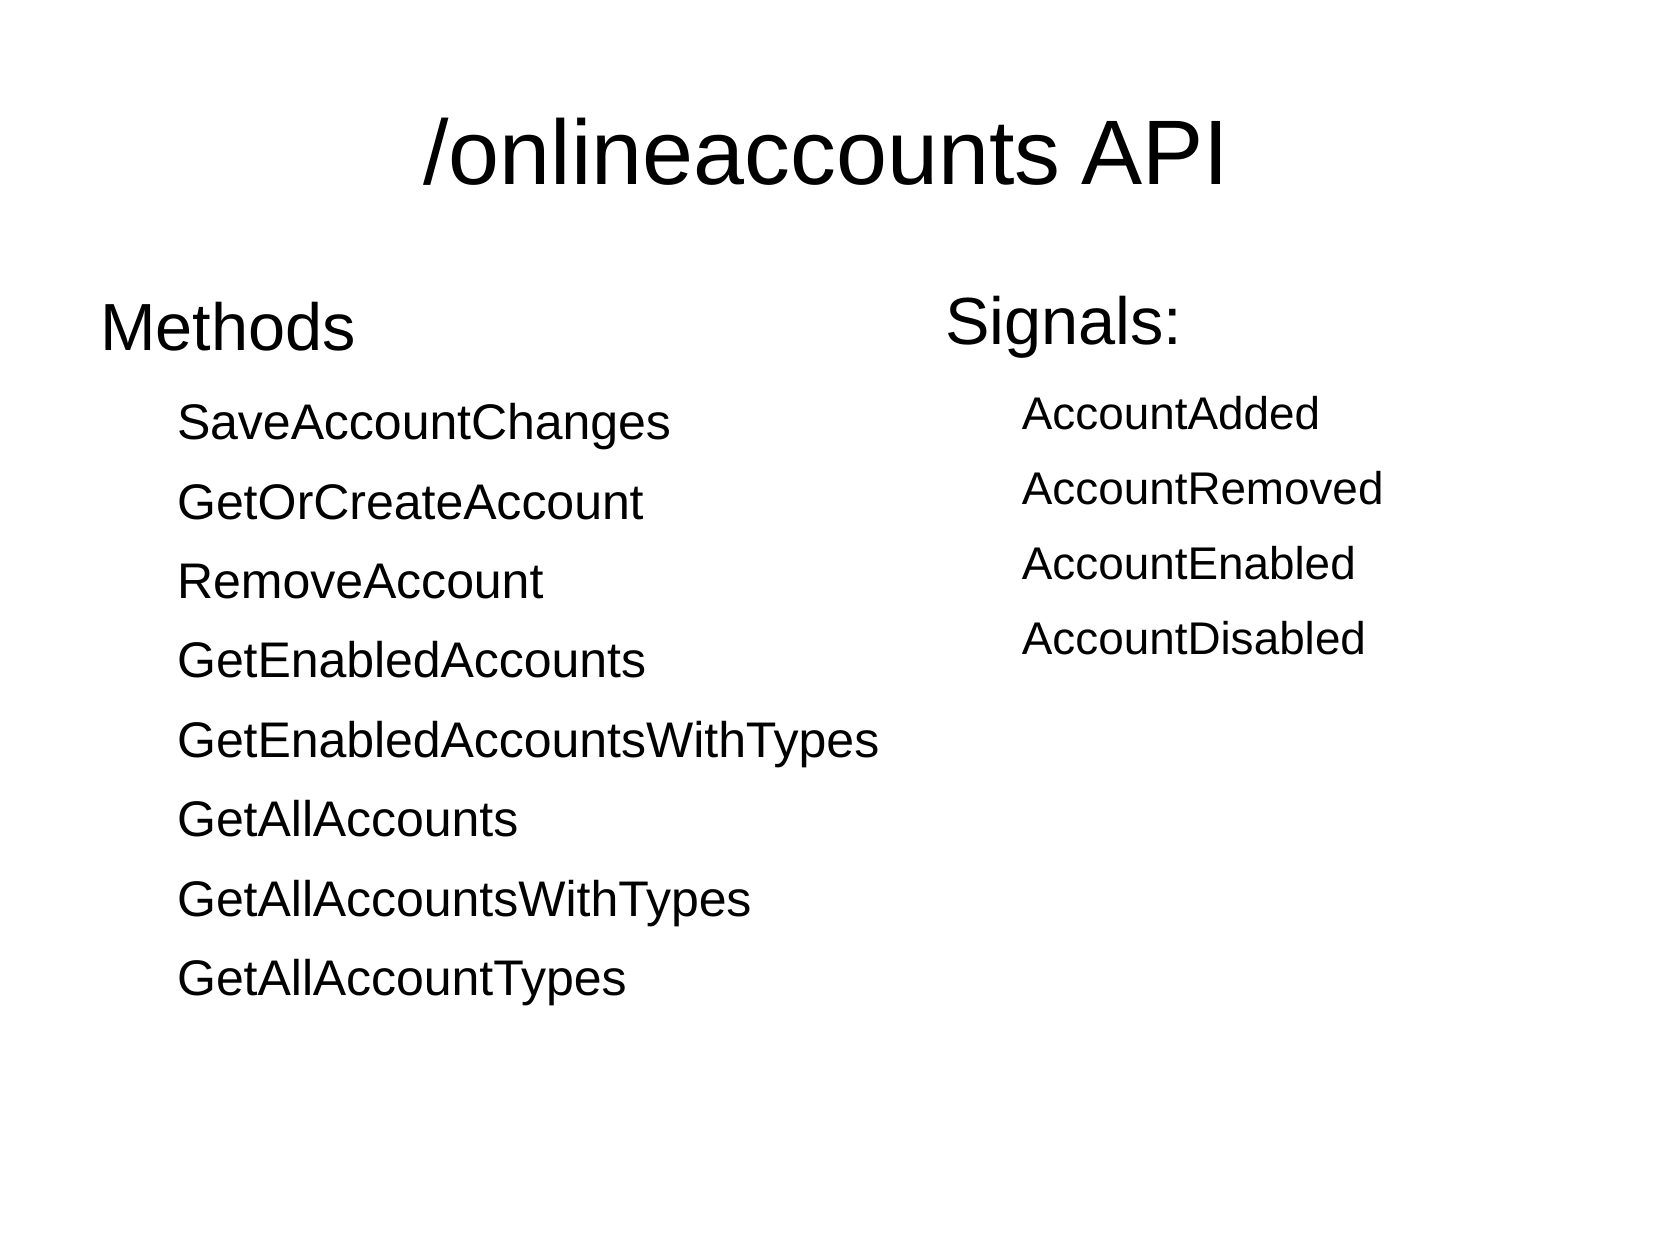

# /onlineaccounts API
Signals:
AccountAdded
AccountRemoved
AccountEnabled
AccountDisabled
Methods
SaveAccountChanges
GetOrCreateAccount
RemoveAccount
GetEnabledAccounts
GetEnabledAccountsWithTypes
GetAllAccounts
GetAllAccountsWithTypes
GetAllAccountTypes